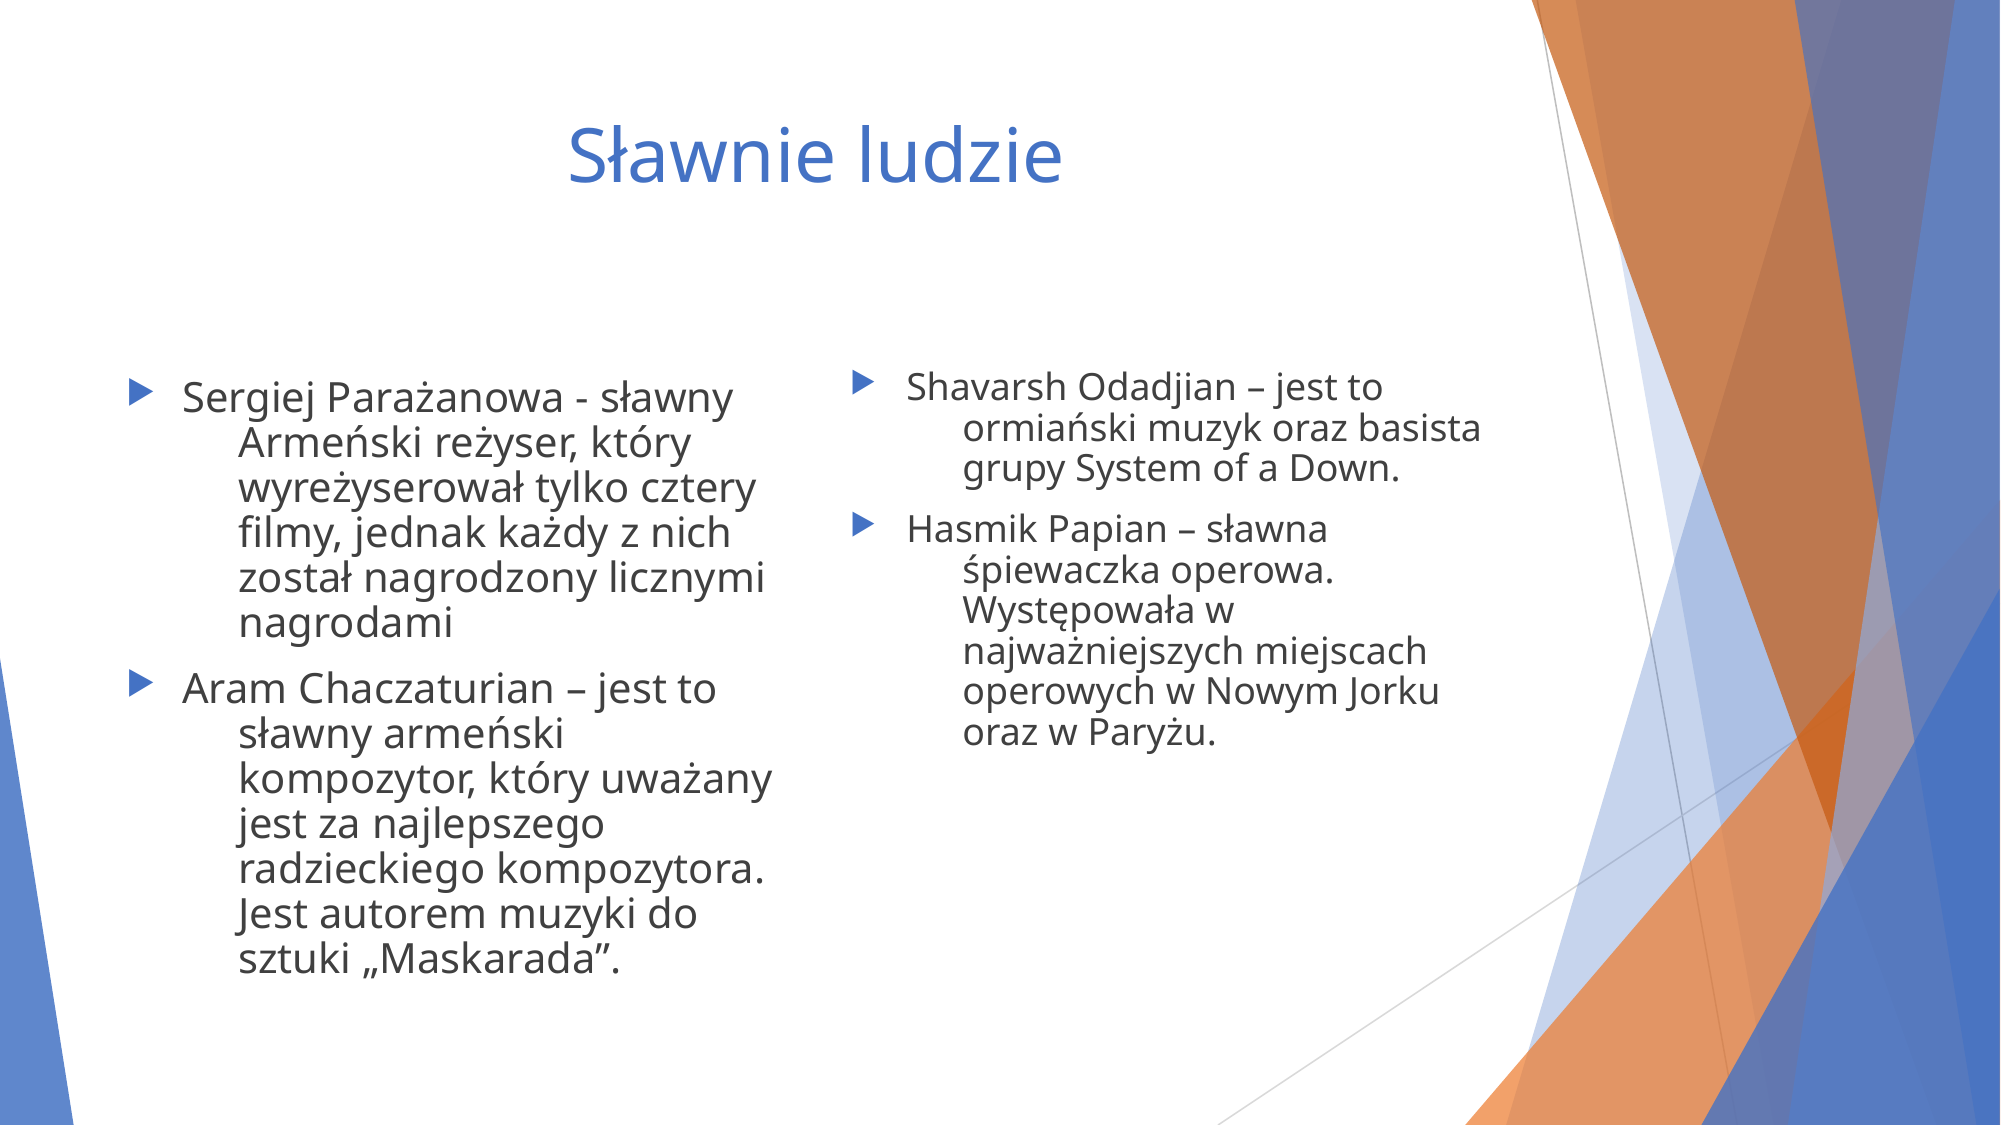

# Sławnie ludzie
Sergiej Parażanowa - sławny Armeński reżyser, który wyreżyserował tylko cztery filmy, jednak każdy z nich został nagrodzony licznymi nagrodami
Aram Chaczaturian – jest to sławny armeński kompozytor, który uważany jest za najlepszego radzieckiego kompozytora. Jest autorem muzyki do sztuki „Maskarada”.
Shavarsh Odadjian – jest to ormiański muzyk oraz basista grupy System of a Down.
Hasmik Papian – sławna śpiewaczka operowa. Występowała w najważniejszych miejscach operowych w Nowym Jorku oraz w Paryżu.